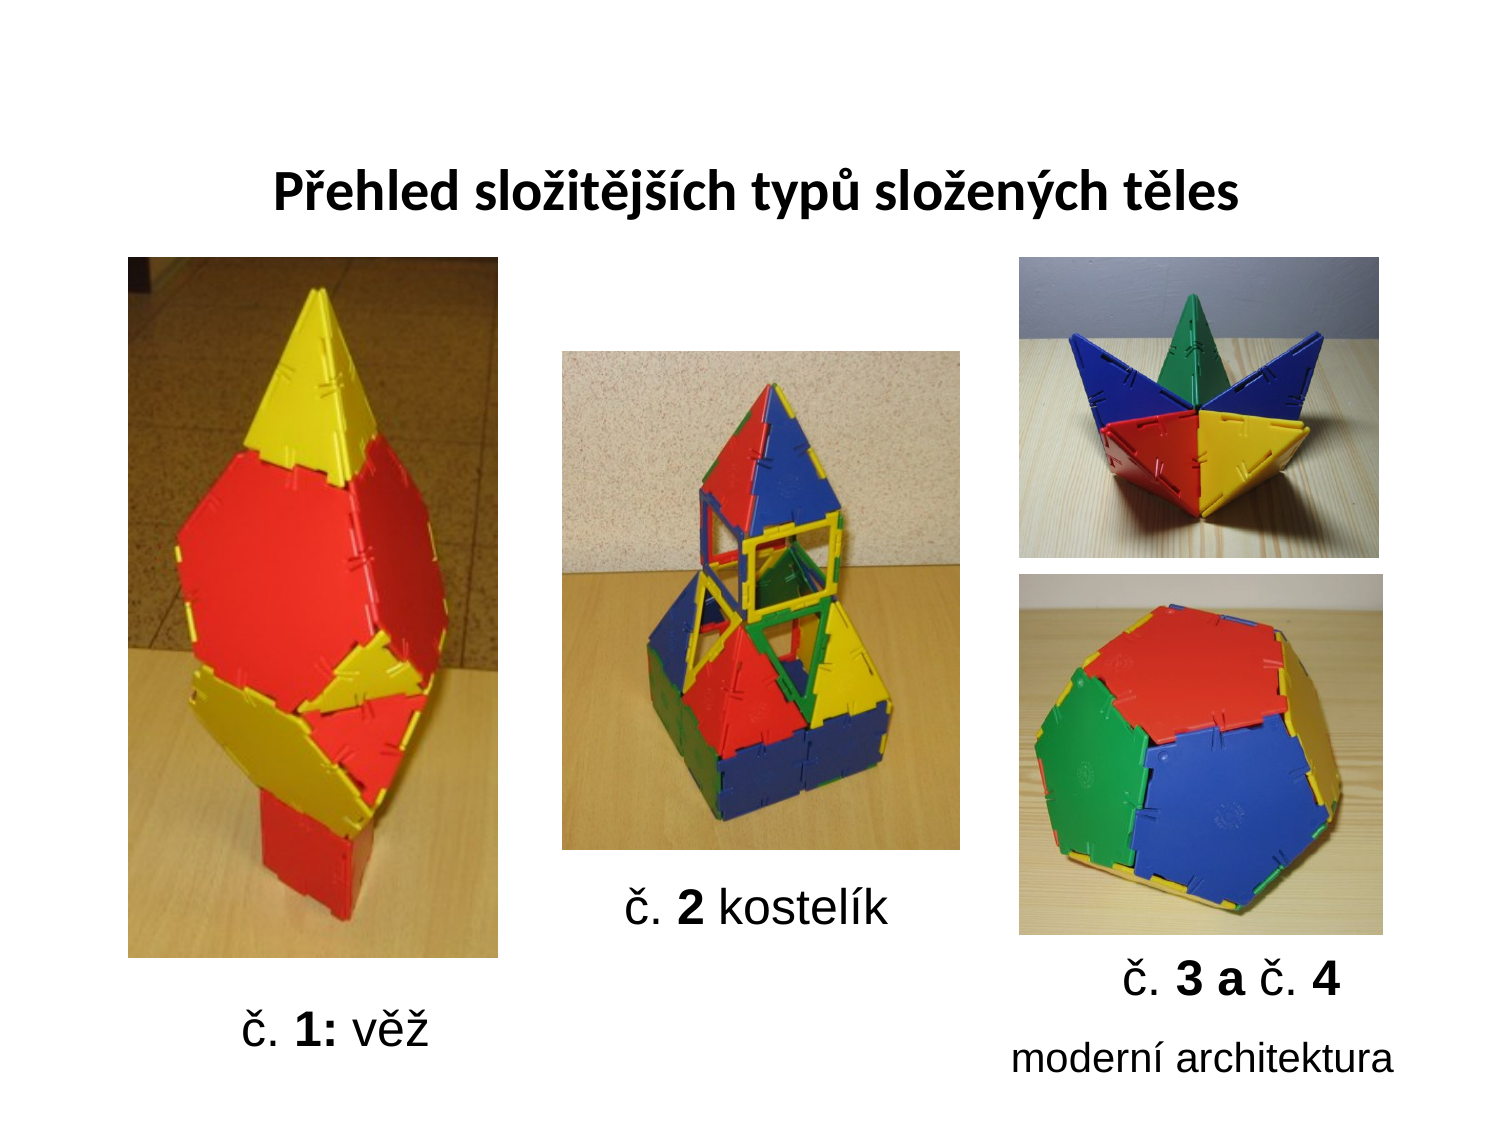

# Přehled složitějších typů složených těles
č. 2 kostelík
č. 1: věž
 č. 3 a č. 4
moderní architektura